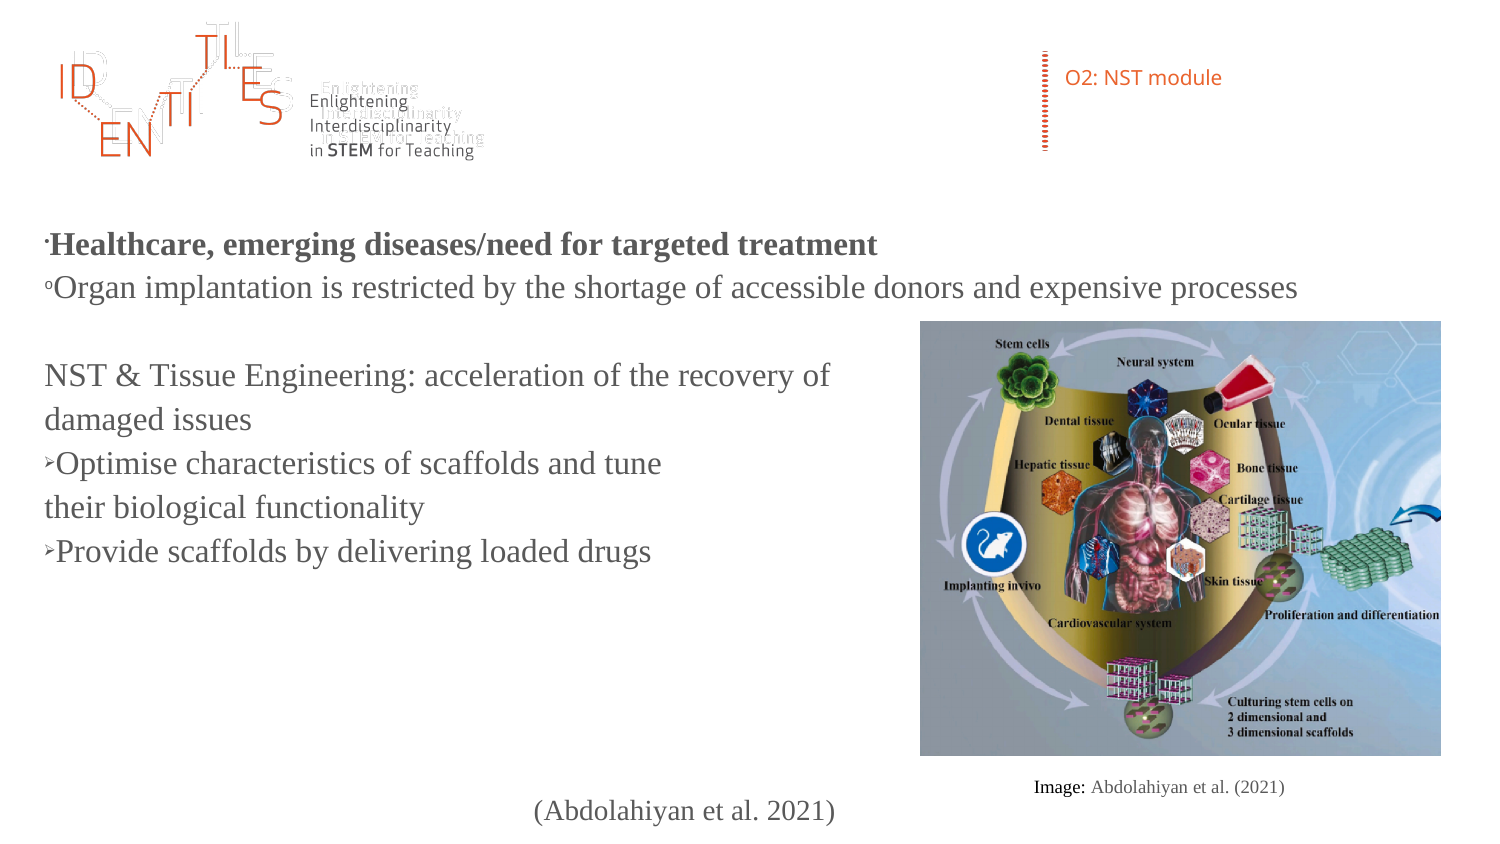

O2: NST module
Healthcare, emerging diseases/need for targeted treatment
Organ implantation is restricted by the shortage of accessible donors and expensive processes
NST & Tissue Engineering: acceleration of the recovery of
damaged issues
Optimise characteristics of scaffolds and tune
their biological functionality
Provide scaffolds by delivering loaded drugs
(Abdolahiyan et al. 2021)
Image: Abdolahiyan et al. (2021)